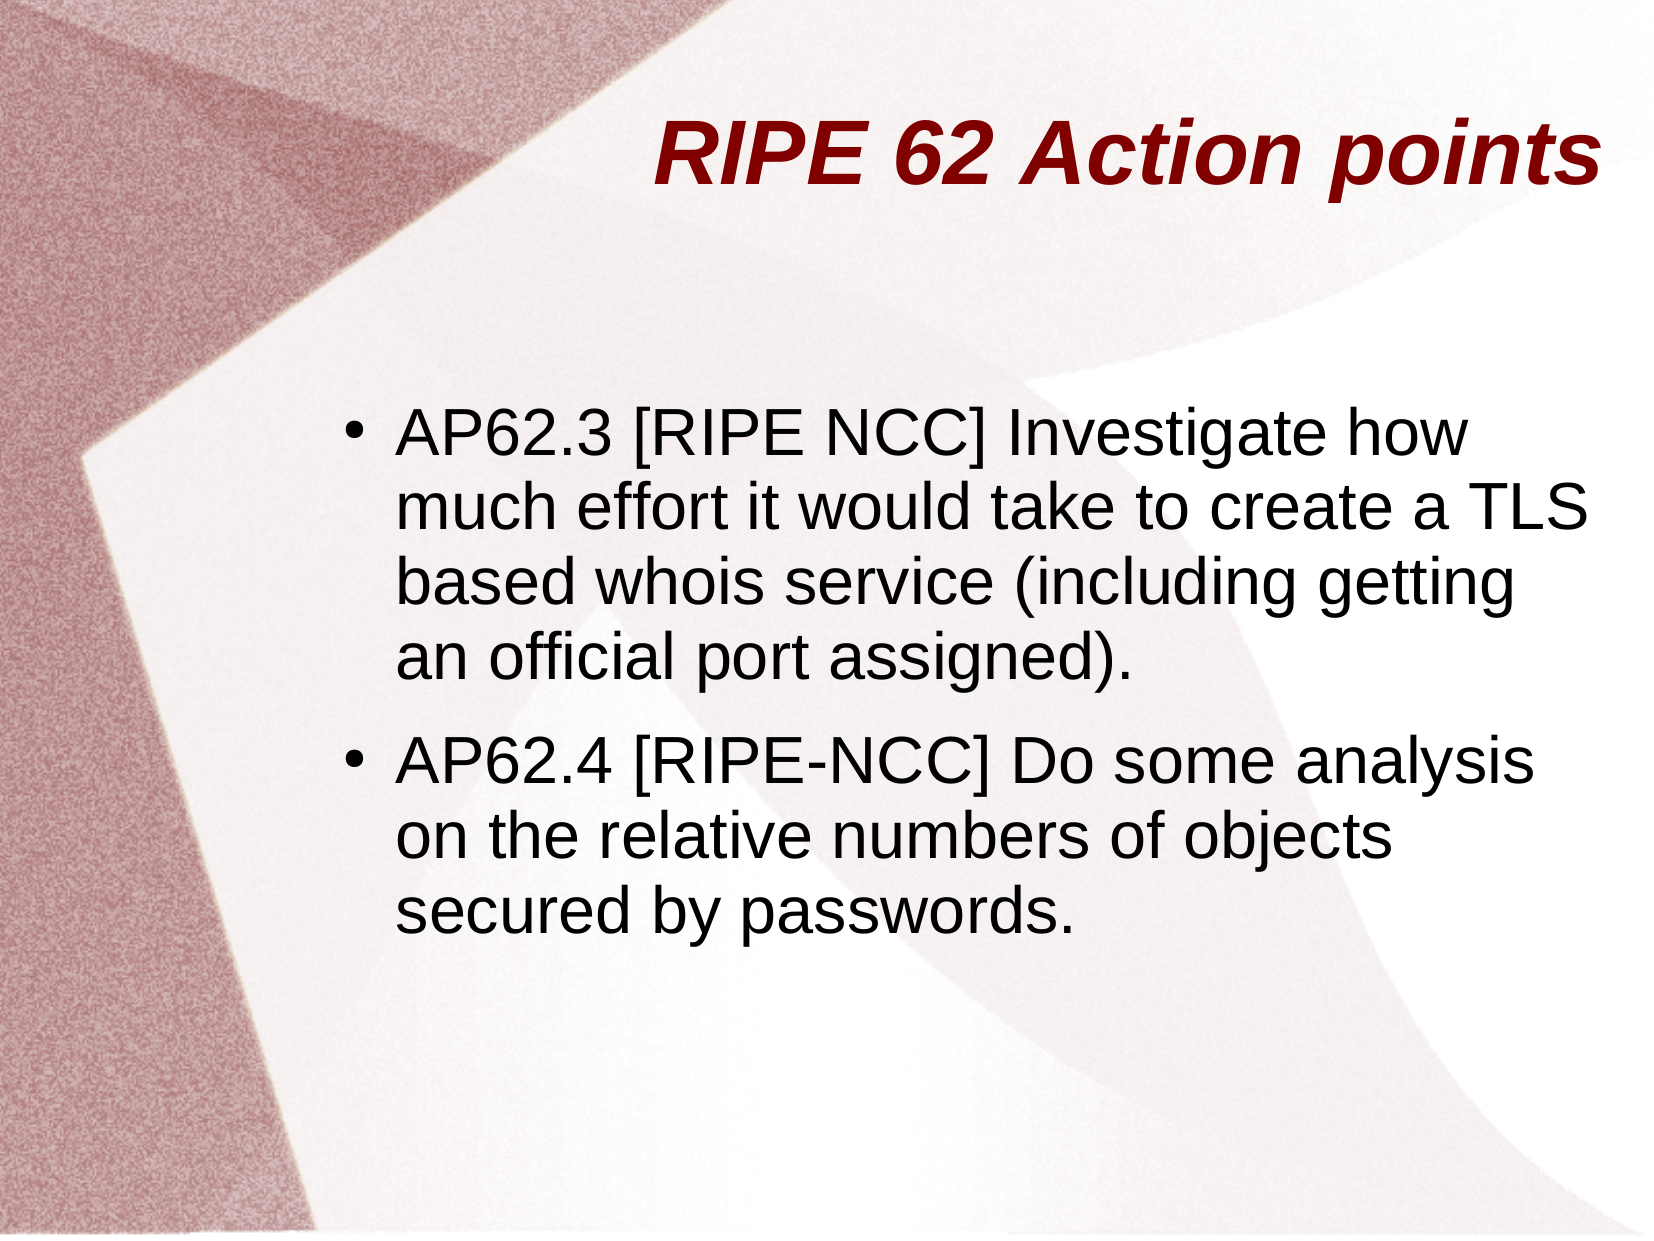

# RIPE 62 Action points
AP62.3 [RIPE NCC] Investigate how much effort it would take to create a TLS based whois service (including getting an official port assigned).
AP62.4 [RIPE-NCC] Do some analysis on the relative numbers of objects secured by passwords.